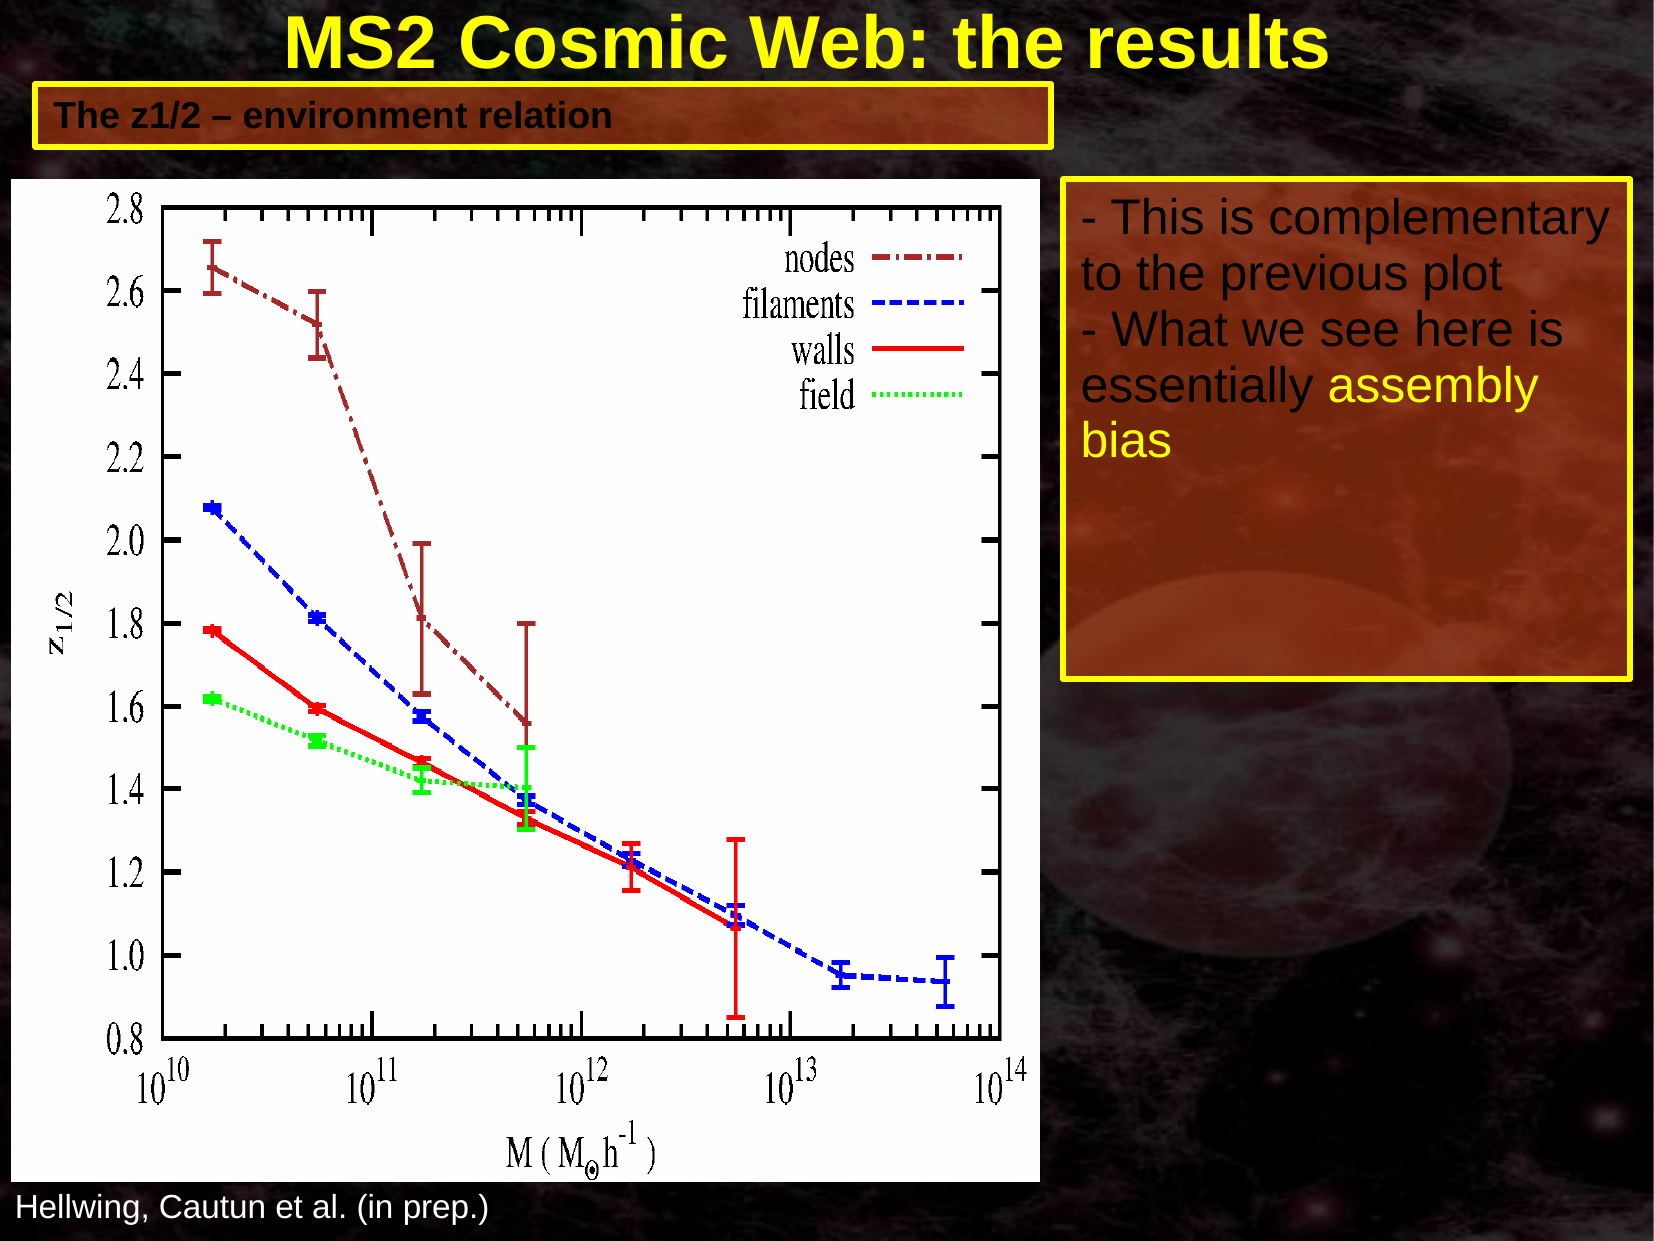

# MS2 Cosmic Web: the results
The z1/2 – environment relation
- This is complementary to the previous plot
- What we see here is essentially assembly bias
Hellwing, Cautun et al. (in prep.)